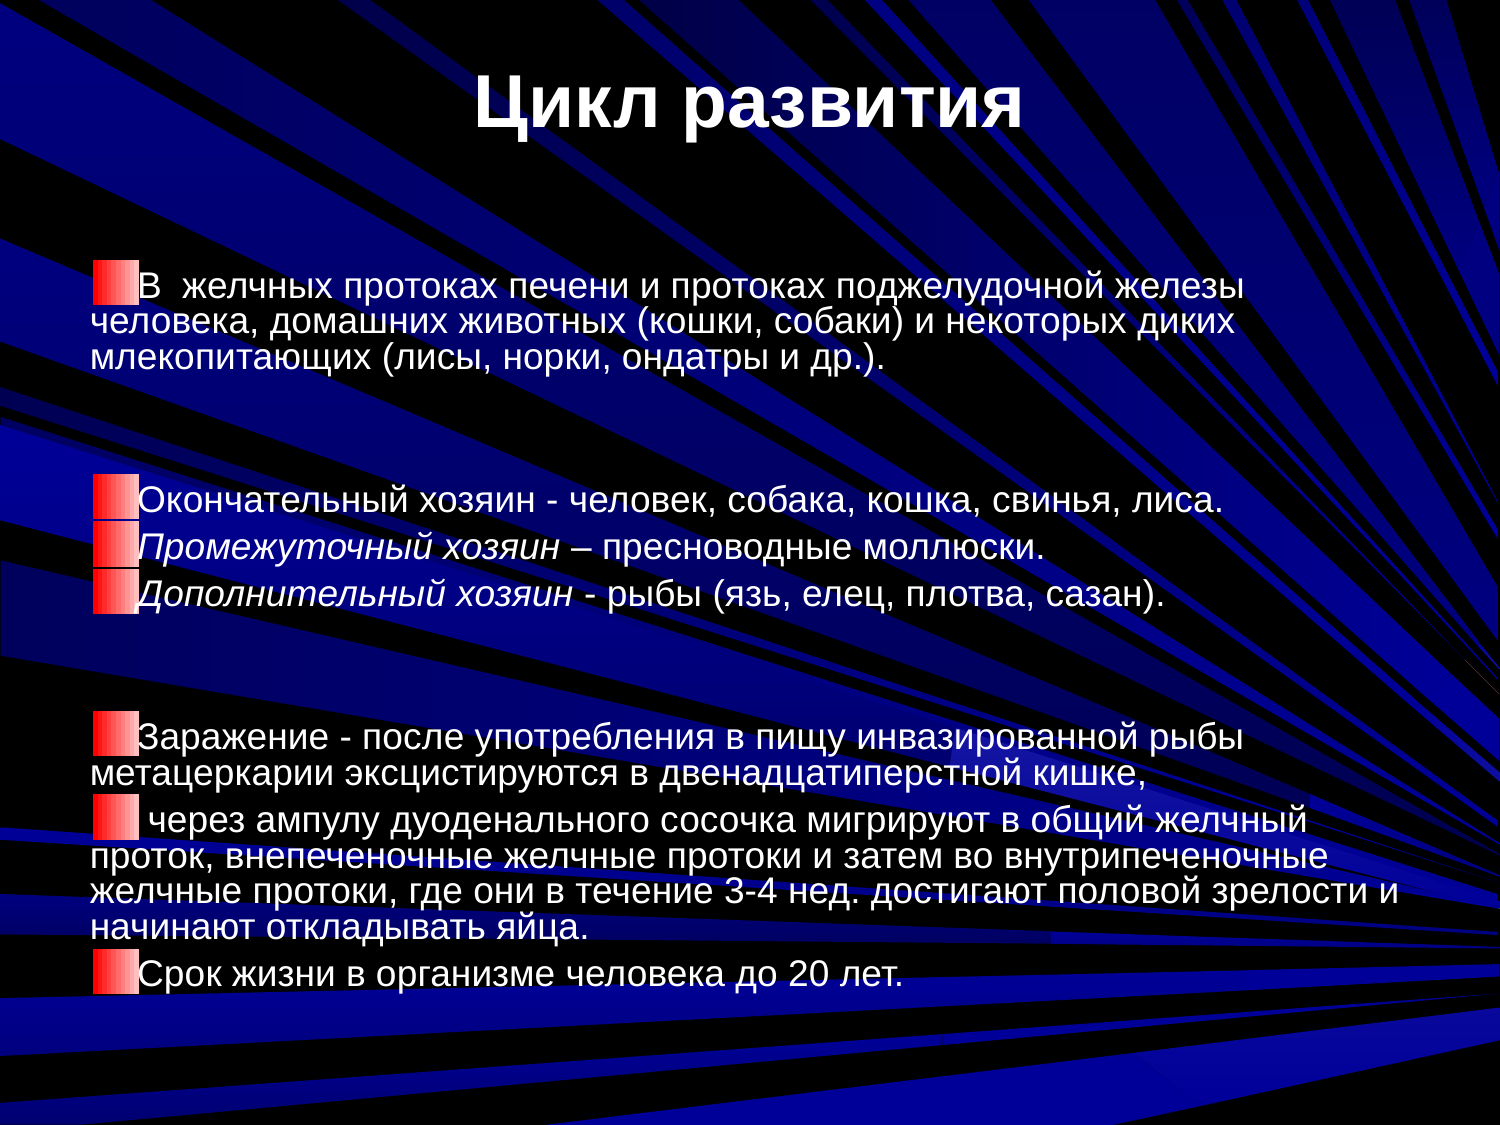

# Цикл развития
В желчных протоках печени и протоках поджелудочной железы человека, домашних животных (кошки, собаки) и некоторых диких млекопитающих (лисы, норки, ондатры и др.).
Окончательный хозяин - человек, собака, кошка, свинья, лиса.
Промежуточный хозяин – пресноводные моллюски.
Дополнительный хозяин - рыбы (язь, елец, плотва, сазан).
Заражение - после употребления в пищу инвазированной рыбы метацеркарии эксцистируются в двенадцатиперстной кишке,
 через ампулу дуоденального сосочка мигрируют в общий желчный проток, внепеченочные желчные протоки и затем во внутрипеченочные желчные протоки, где они в течение 3-4 нед. достигают половой зрелости и начинают откладывать яйца.
Срок жизни в организме человека до 20 лет.